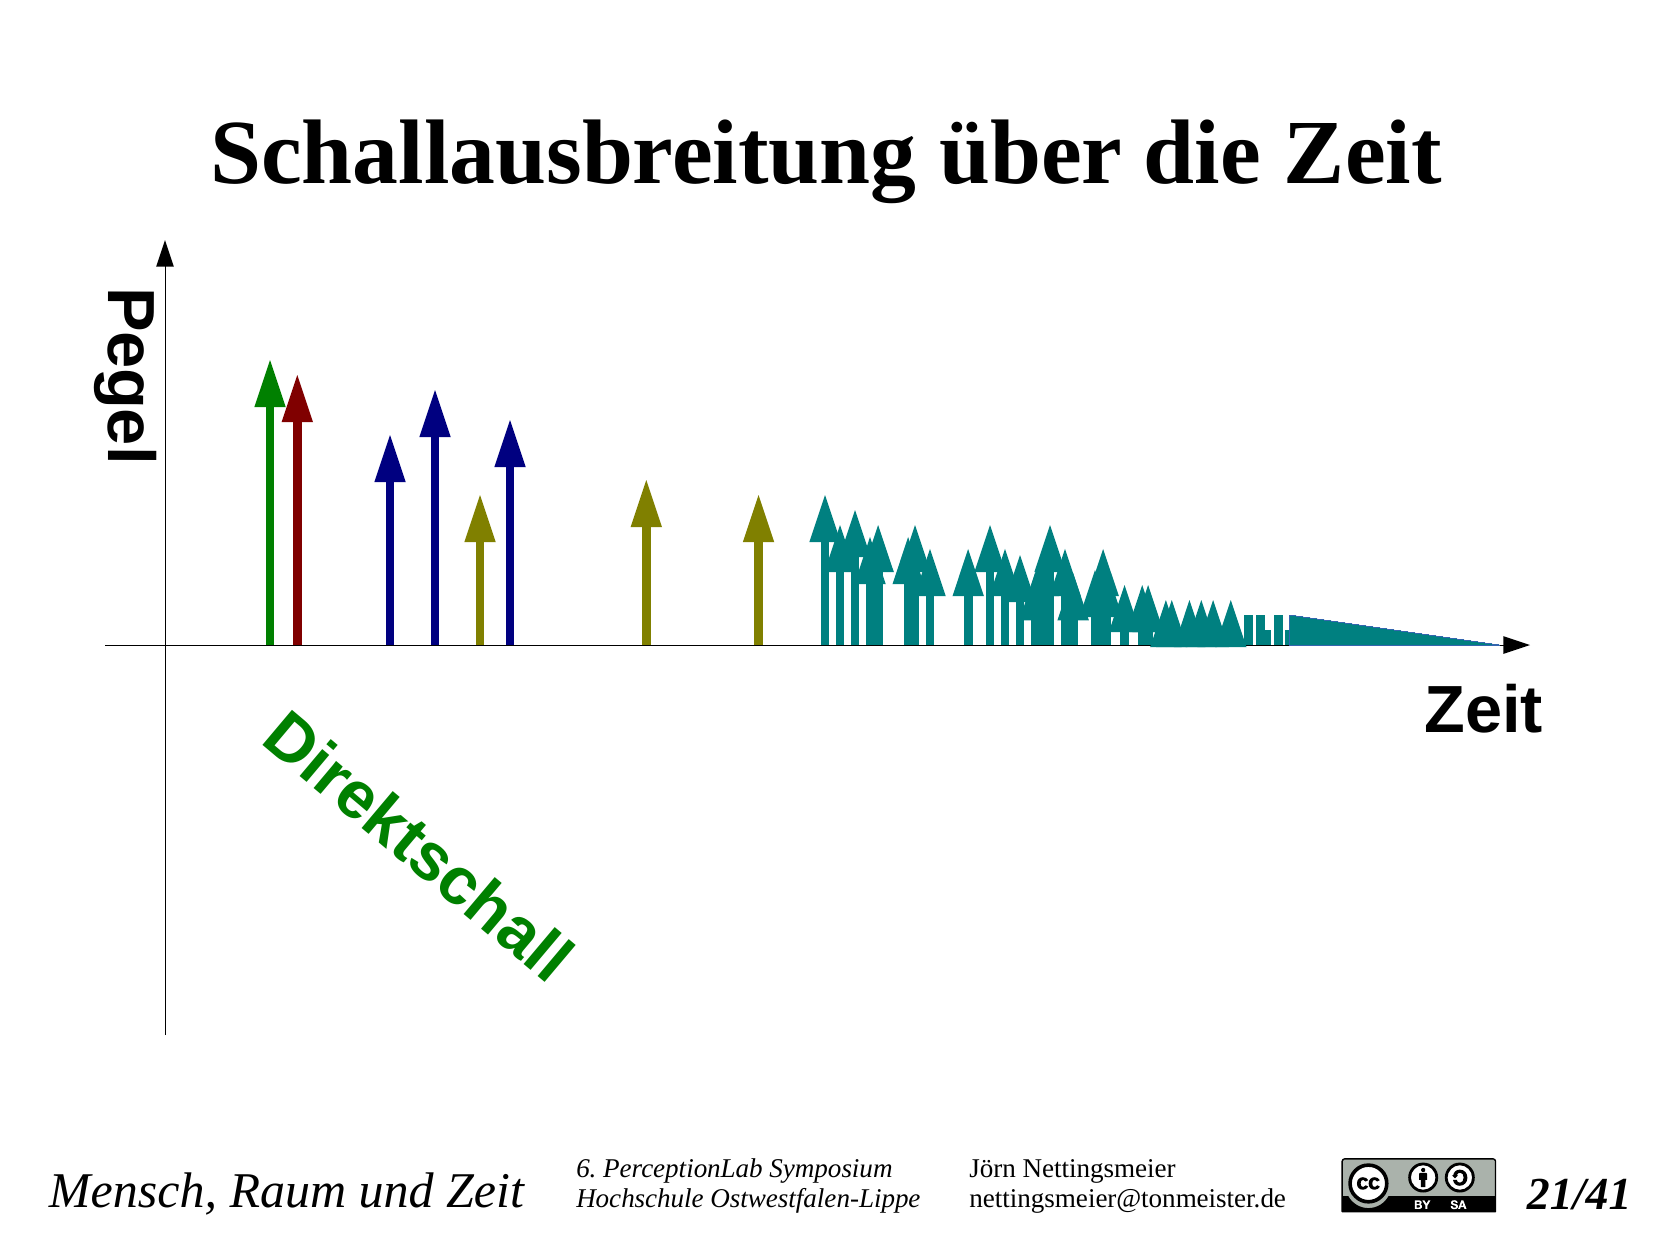

# Schallausbreitung über die Zeit
Pegel
Zeit
Direktschall